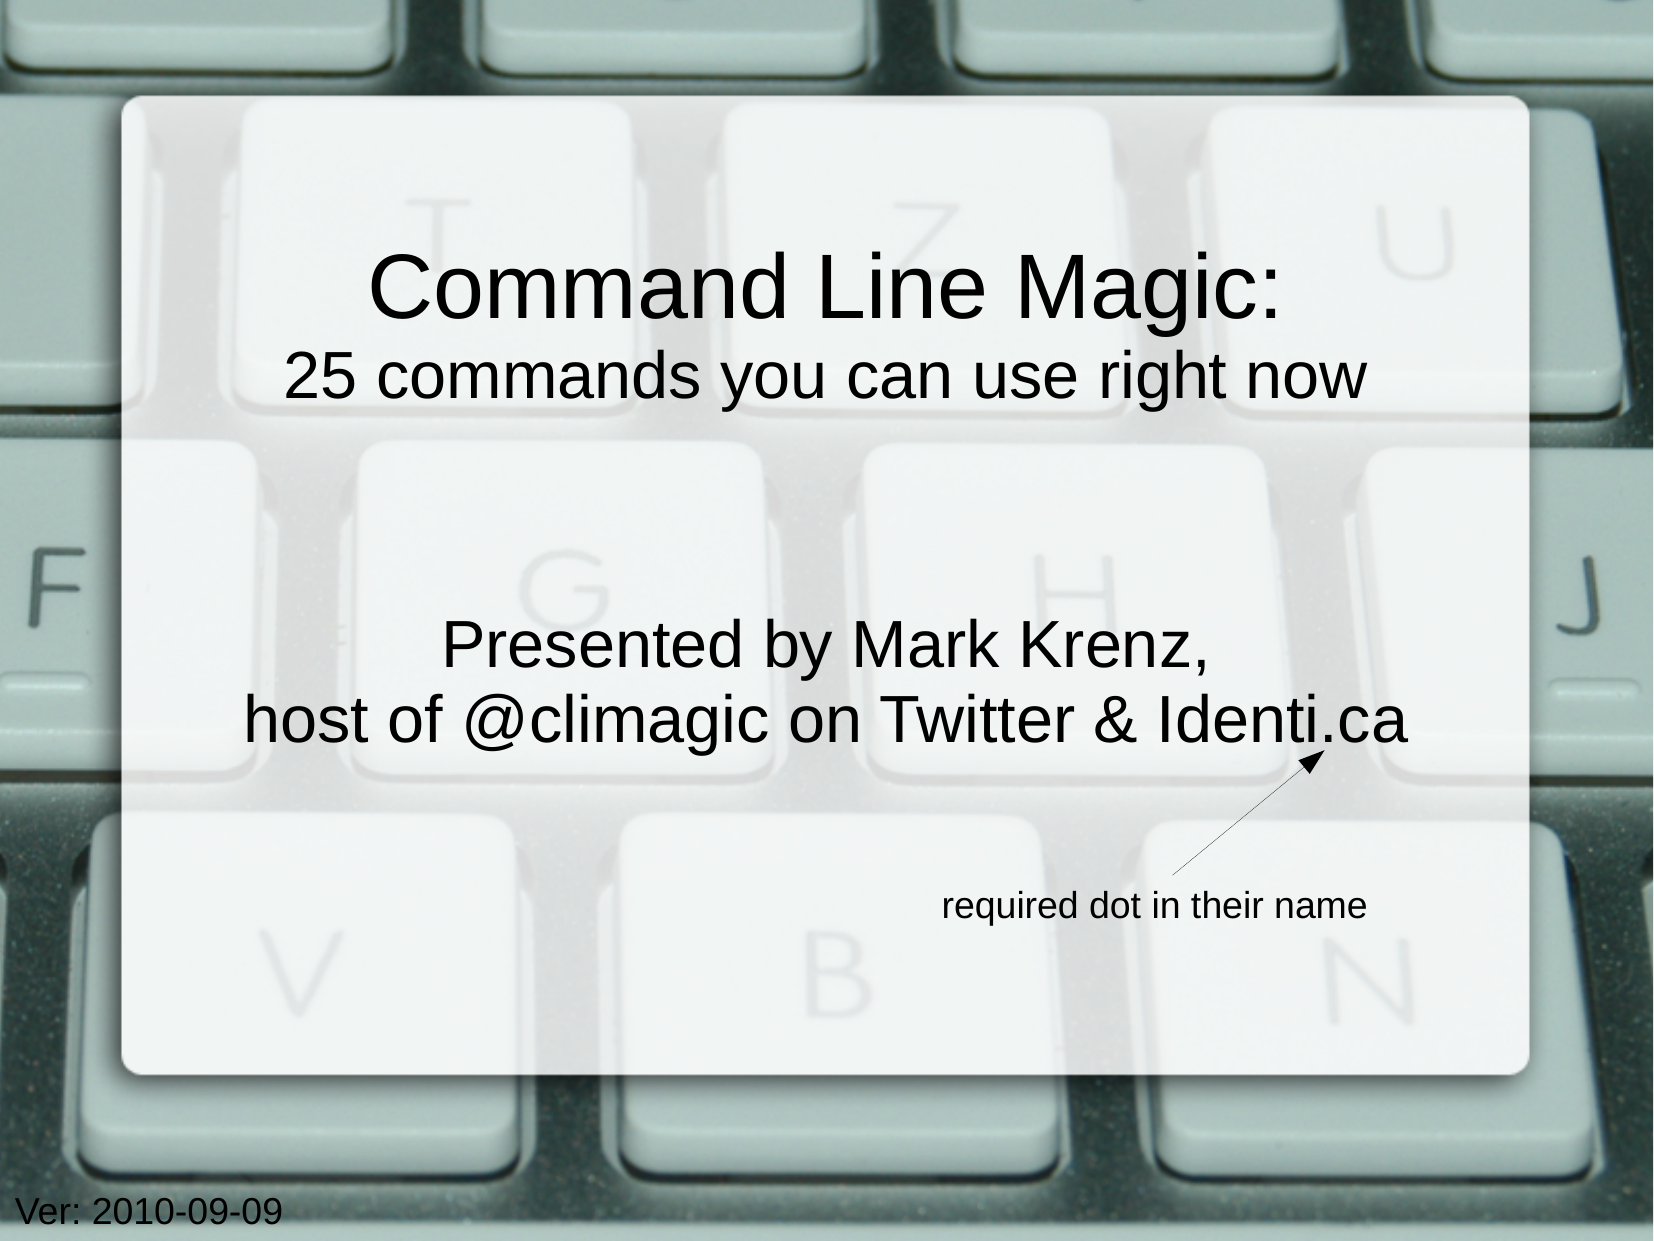

# Command Line Magic: 25 commands you can use right now
Presented by Mark Krenz,
host of @climagic on Twitter & Identi.ca
required dot in their name
Ver: 2010-09-09